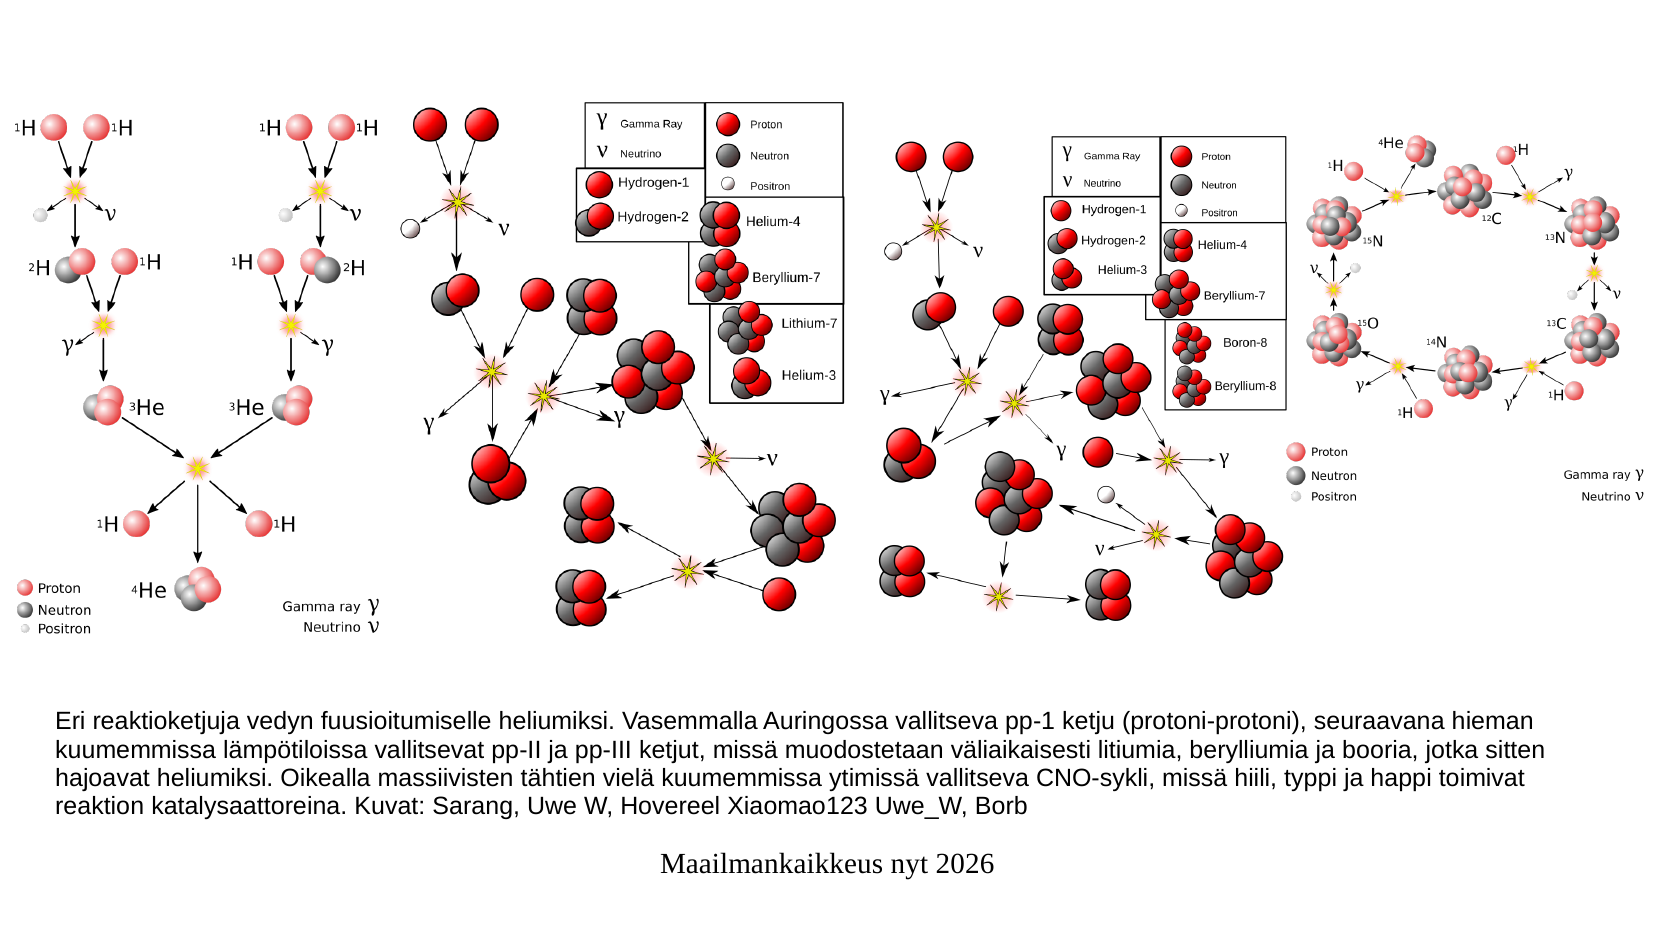

Eri reaktioketjuja vedyn fuusioitumiselle heliumiksi. Vasemmalla Auringossa vallitseva pp-1 ketju (protoni-protoni), seuraavana hieman kuumemmissa lämpötiloissa vallitsevat pp-II ja pp-III ketjut, missä muodostetaan väliaikaisesti litiumia, berylliumia ja booria, jotka sitten hajoavat heliumiksi. Oikealla massiivisten tähtien vielä kuumemmissa ytimissä vallitseva CNO-sykli, missä hiili, typpi ja happi toimivat reaktion katalysaattoreina. Kuvat: Sarang, Uwe W, Hovereel Xiaomao123 Uwe_W, Borb